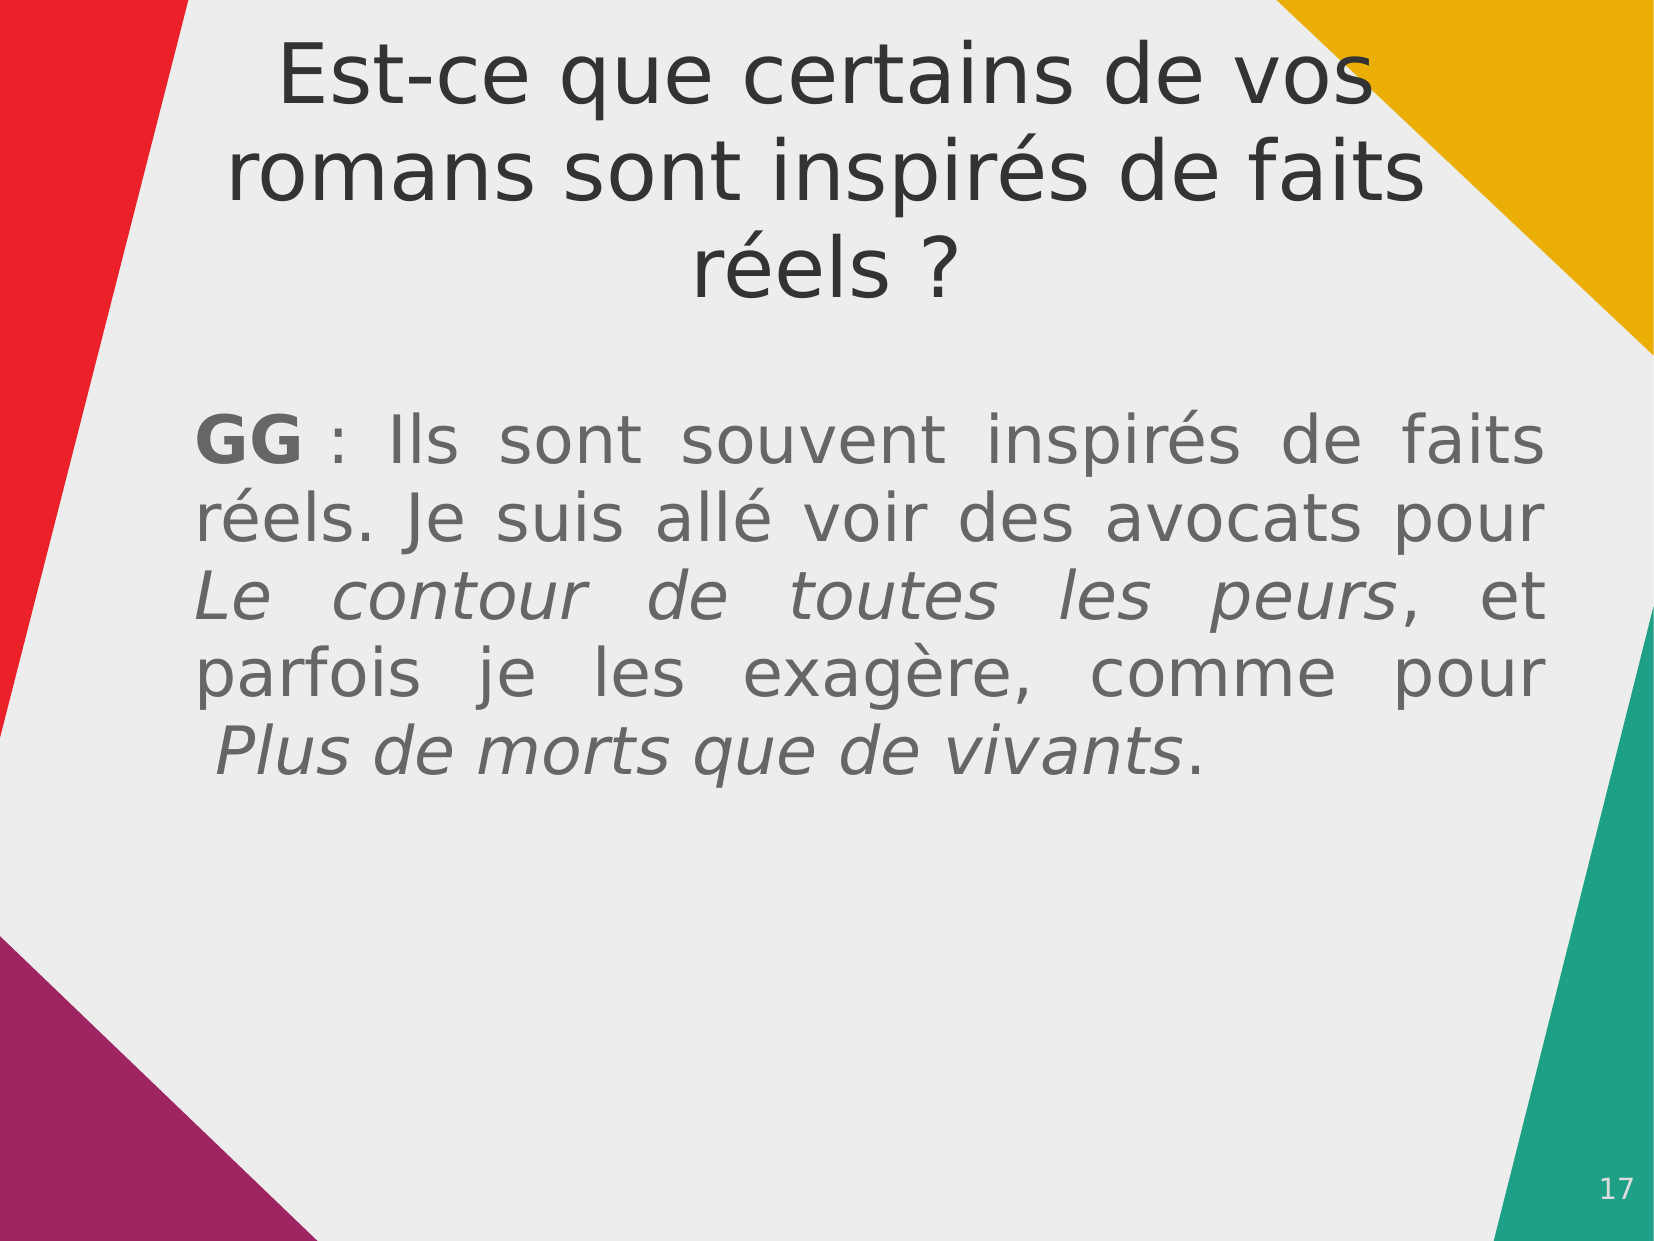

# Est-ce que certains de vos romans sont inspirés de faits réels ?
GG : Ils sont souvent inspirés de faits réels. Je suis allé voir des avocats pour Le contour de toutes les peurs, et parfois je les exagère, comme pour  Plus de morts que de vivants.
17